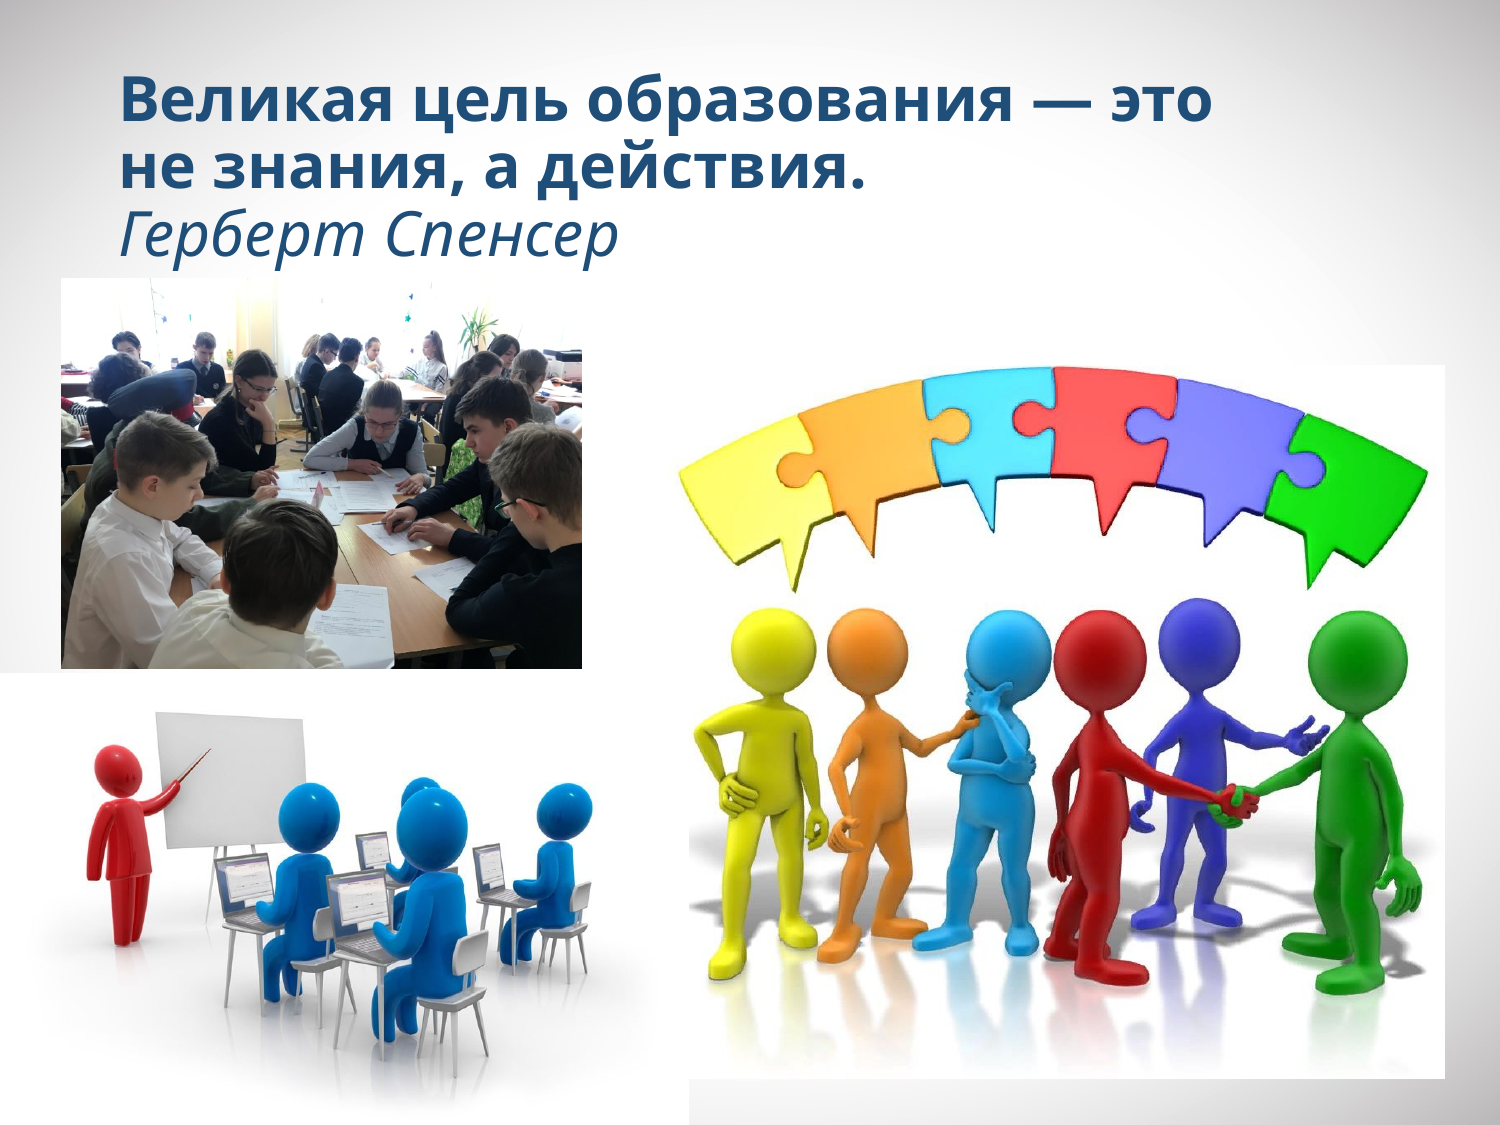

# Великая цель образования — это не знания, а действия. Герберт Спенсер